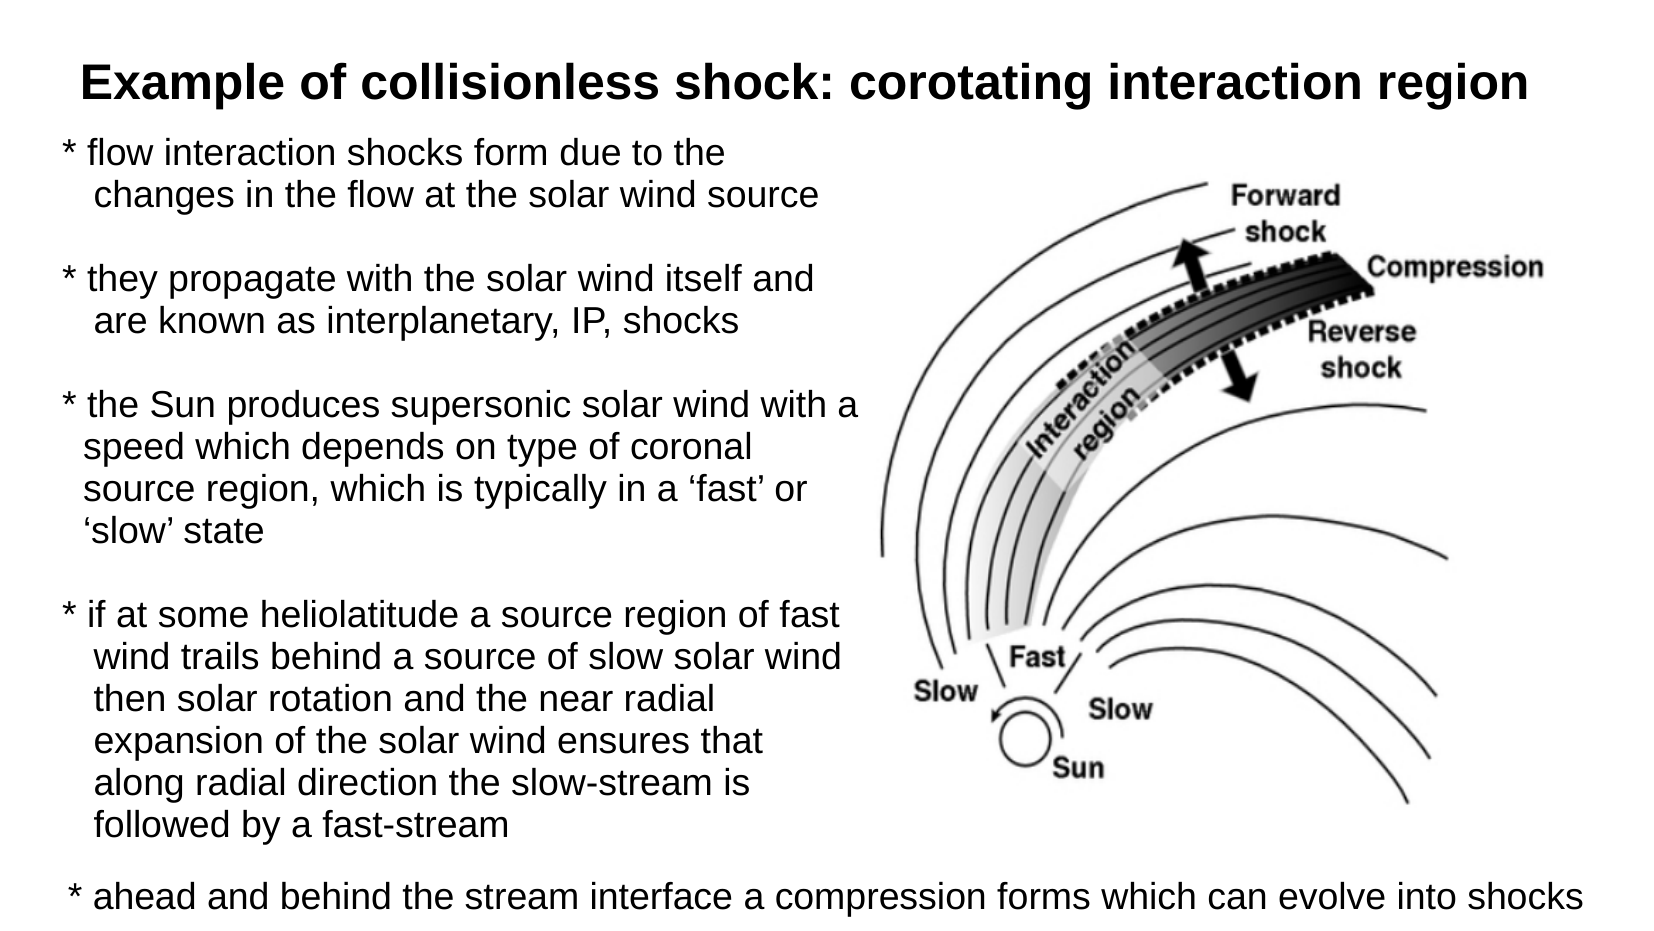

Example of collisionless shock: corotating interaction region
* flow interaction shocks form due to the
 changes in the flow at the solar wind source
* they propagate with the solar wind itself and
 are known as interplanetary, IP, shocks
* the Sun produces supersonic solar wind with a
 speed which depends on type of coronal
 source region, which is typically in a ‘fast’ or
 ‘slow’ state
* if at some heliolatitude a source region of fast
 wind trails behind a source of slow solar wind
 then solar rotation and the near radial
 expansion of the solar wind ensures that
 along radial direction the slow-stream is
 followed by a fast-stream
* ahead and behind the stream interface a compression forms which can evolve into shocks